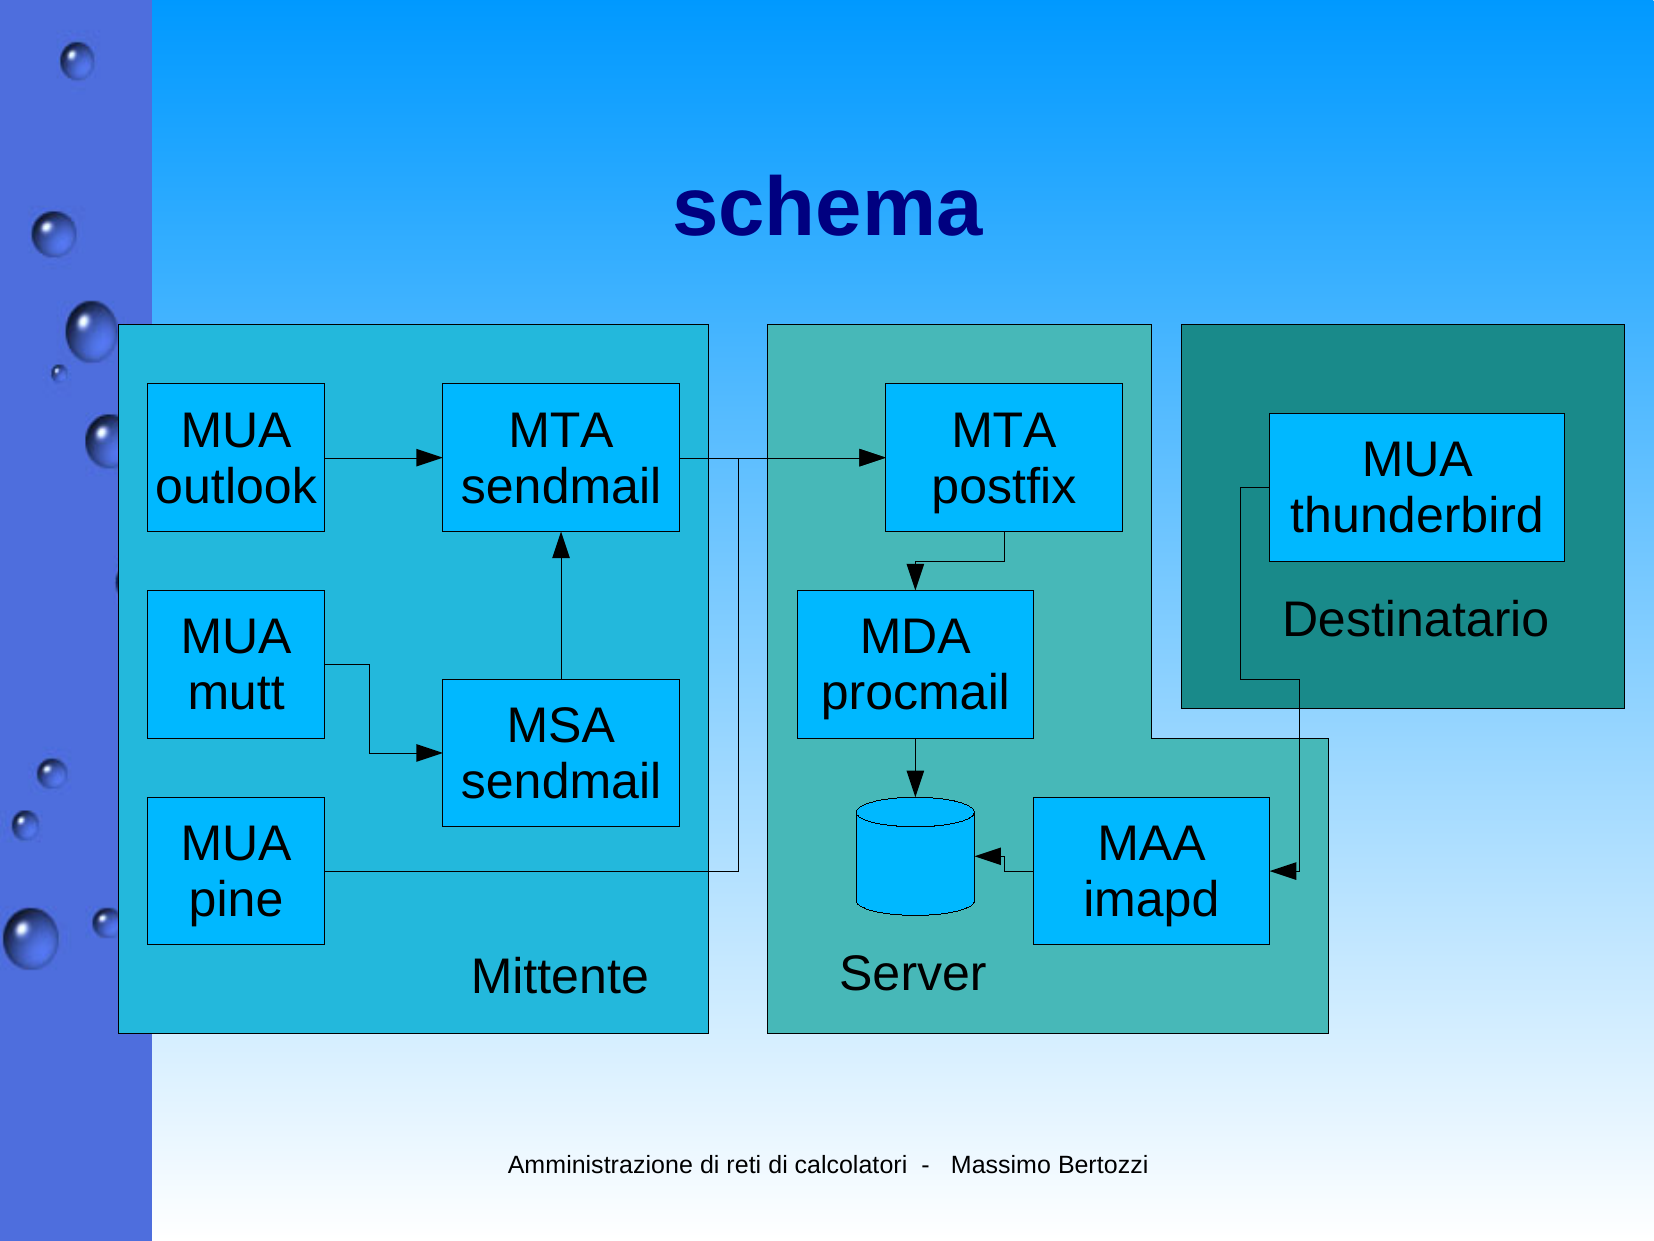

# schema
MUA
outlook
MTA
sendmail
MTA
postfix
MUA
thunderbird
MUA
mutt
MDA
procmail
 Destinatario
MSA
sendmail
MUA
pine
MAA
imapd
 Server
 Mittente